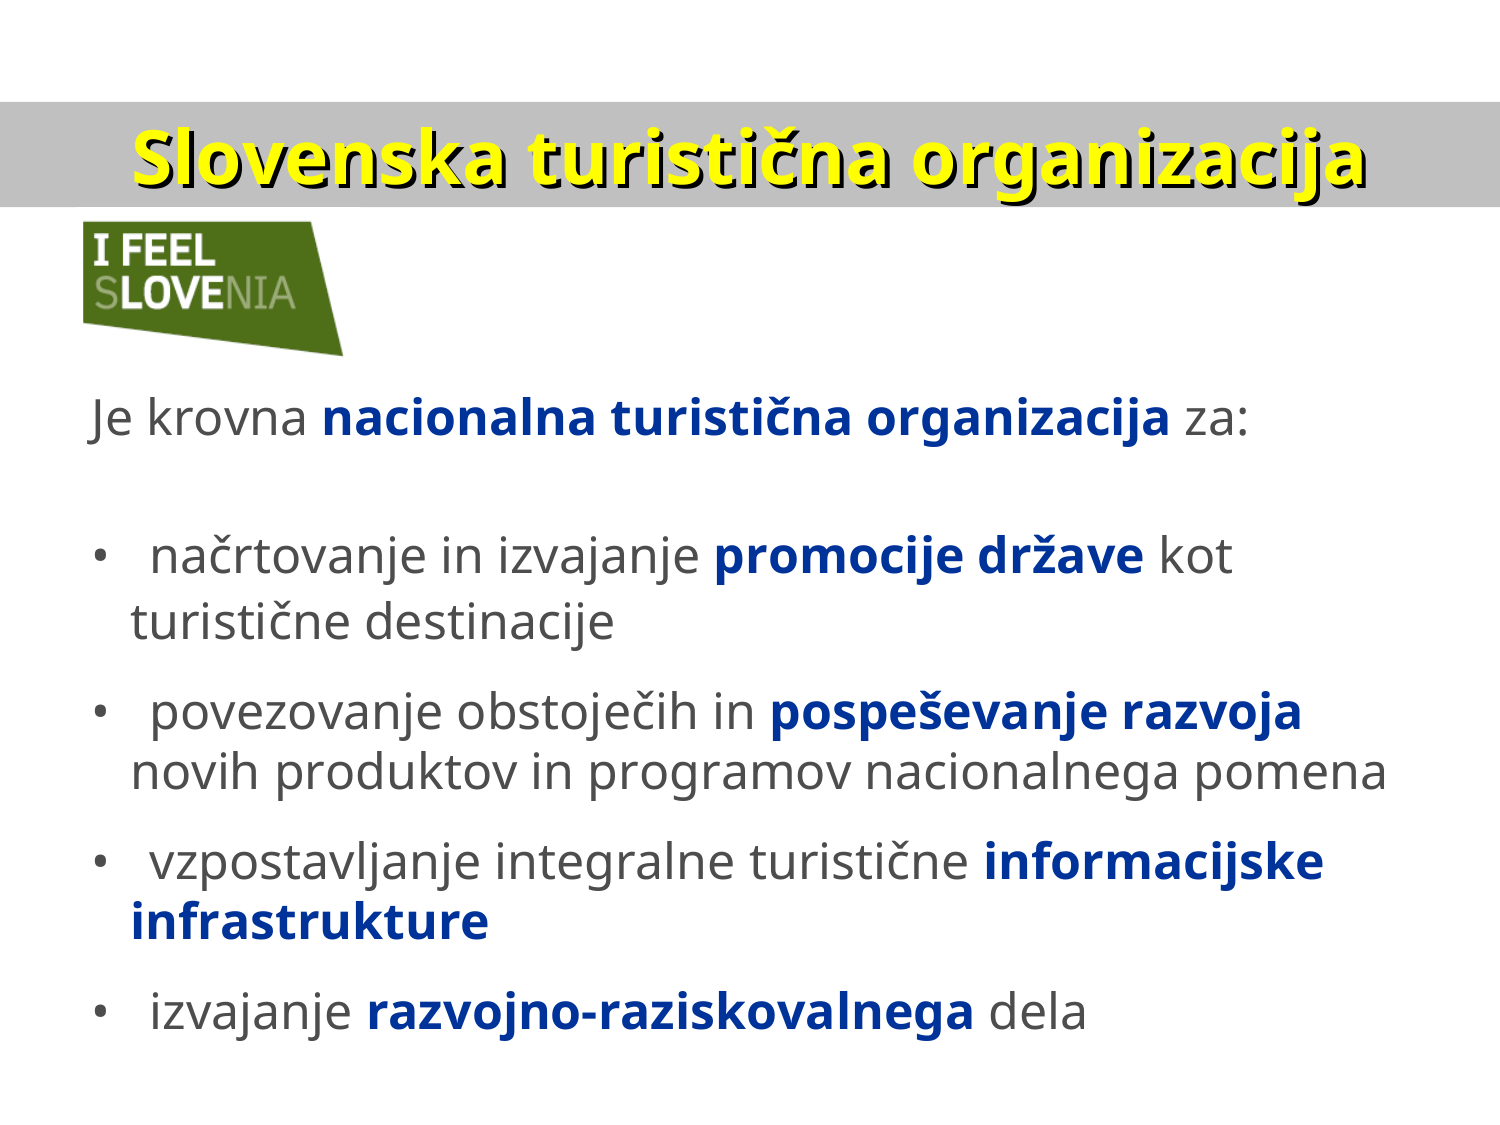

Slovenska turistična organizacija
Je krovna nacionalna turistična organizacija za:
načrtovanje in izvajanje promocije države kot
 turistične destinacije
povezovanje obstoječih in pospeševanje razvoja
 novih produktov in programov nacionalnega pomena
vzpostavljanje integralne turistične informacijske
 infrastrukture
izvajanje razvojno-raziskovalnega dela